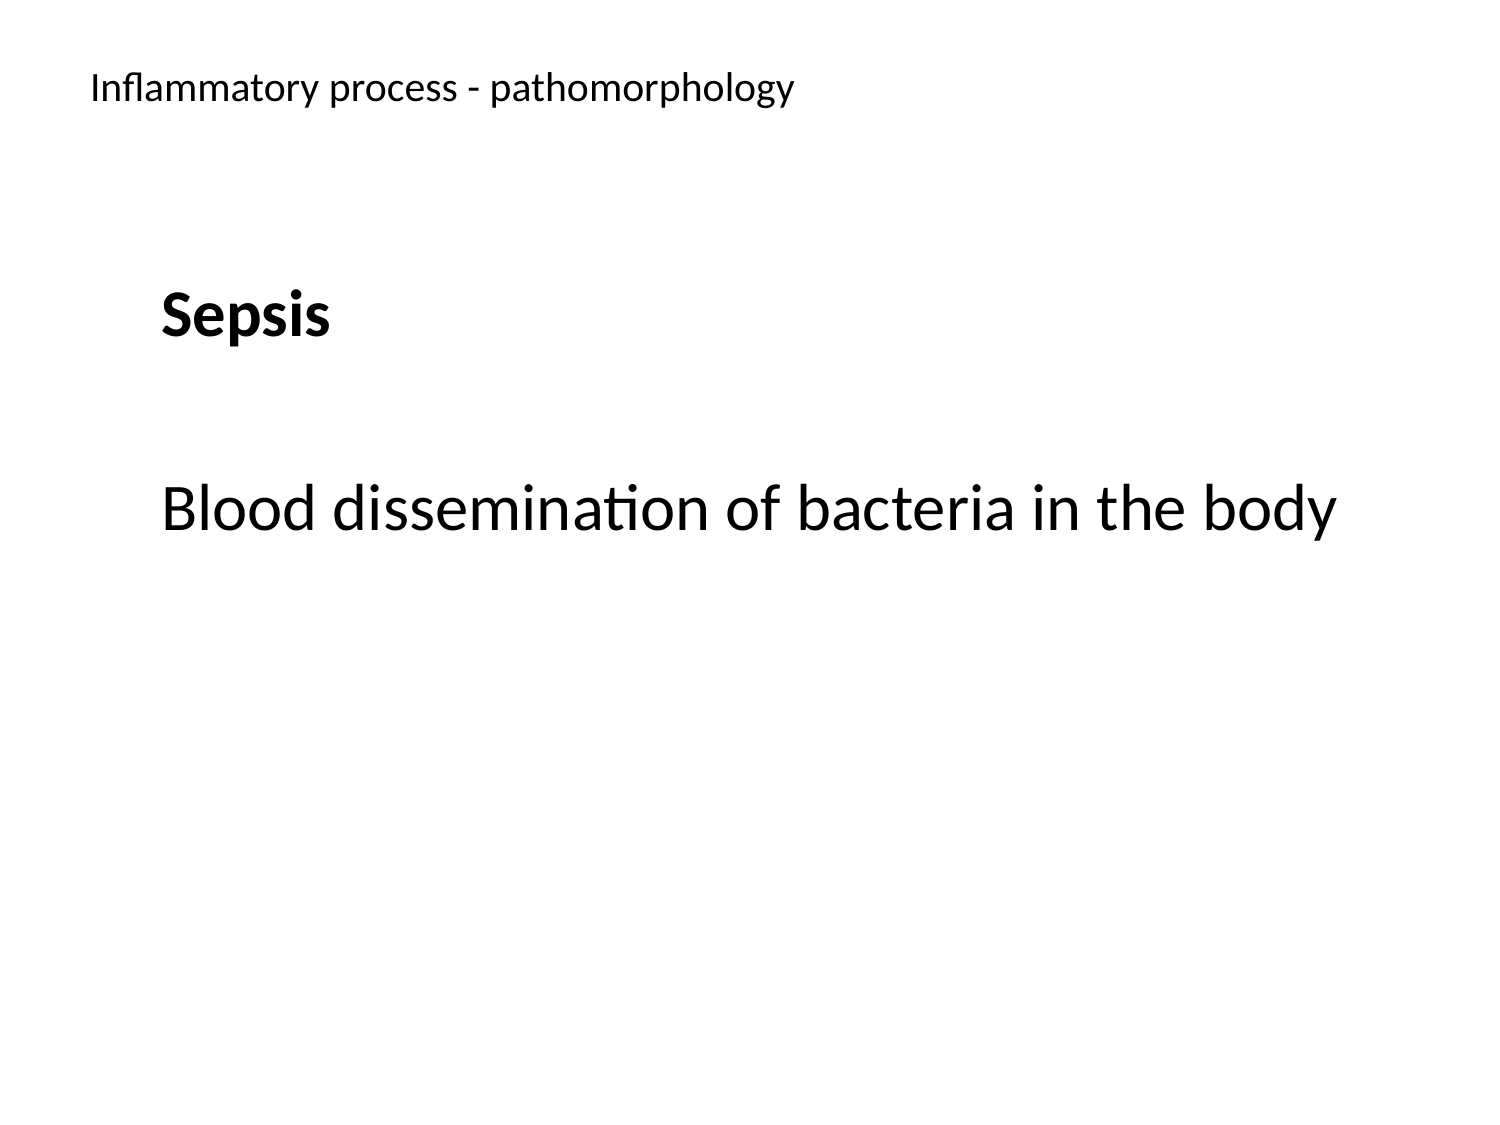

# Inflammatory process - pathomorphology
Sepsis
Blood dissemination of bacteria in the body